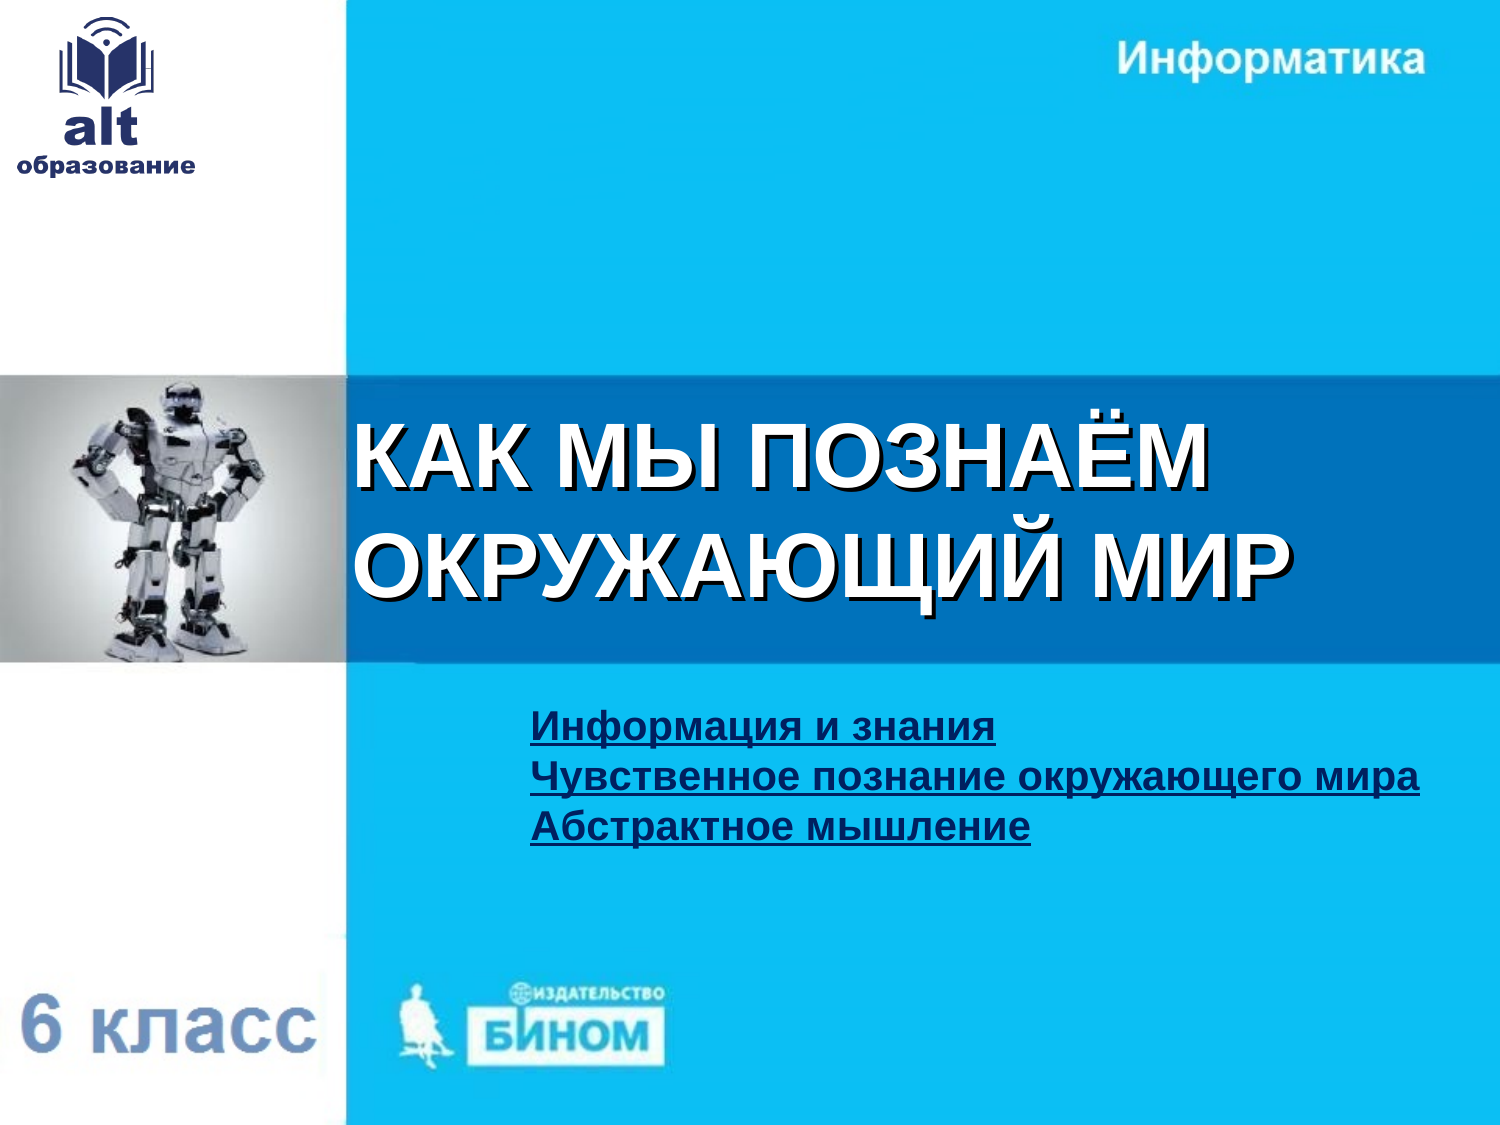

# КАК МЫ ПОЗНАЁМ ОКРУЖАЮЩИЙ МИР
Информация и знания
Чувственное познание окружающего мира
Абстрактное мышление